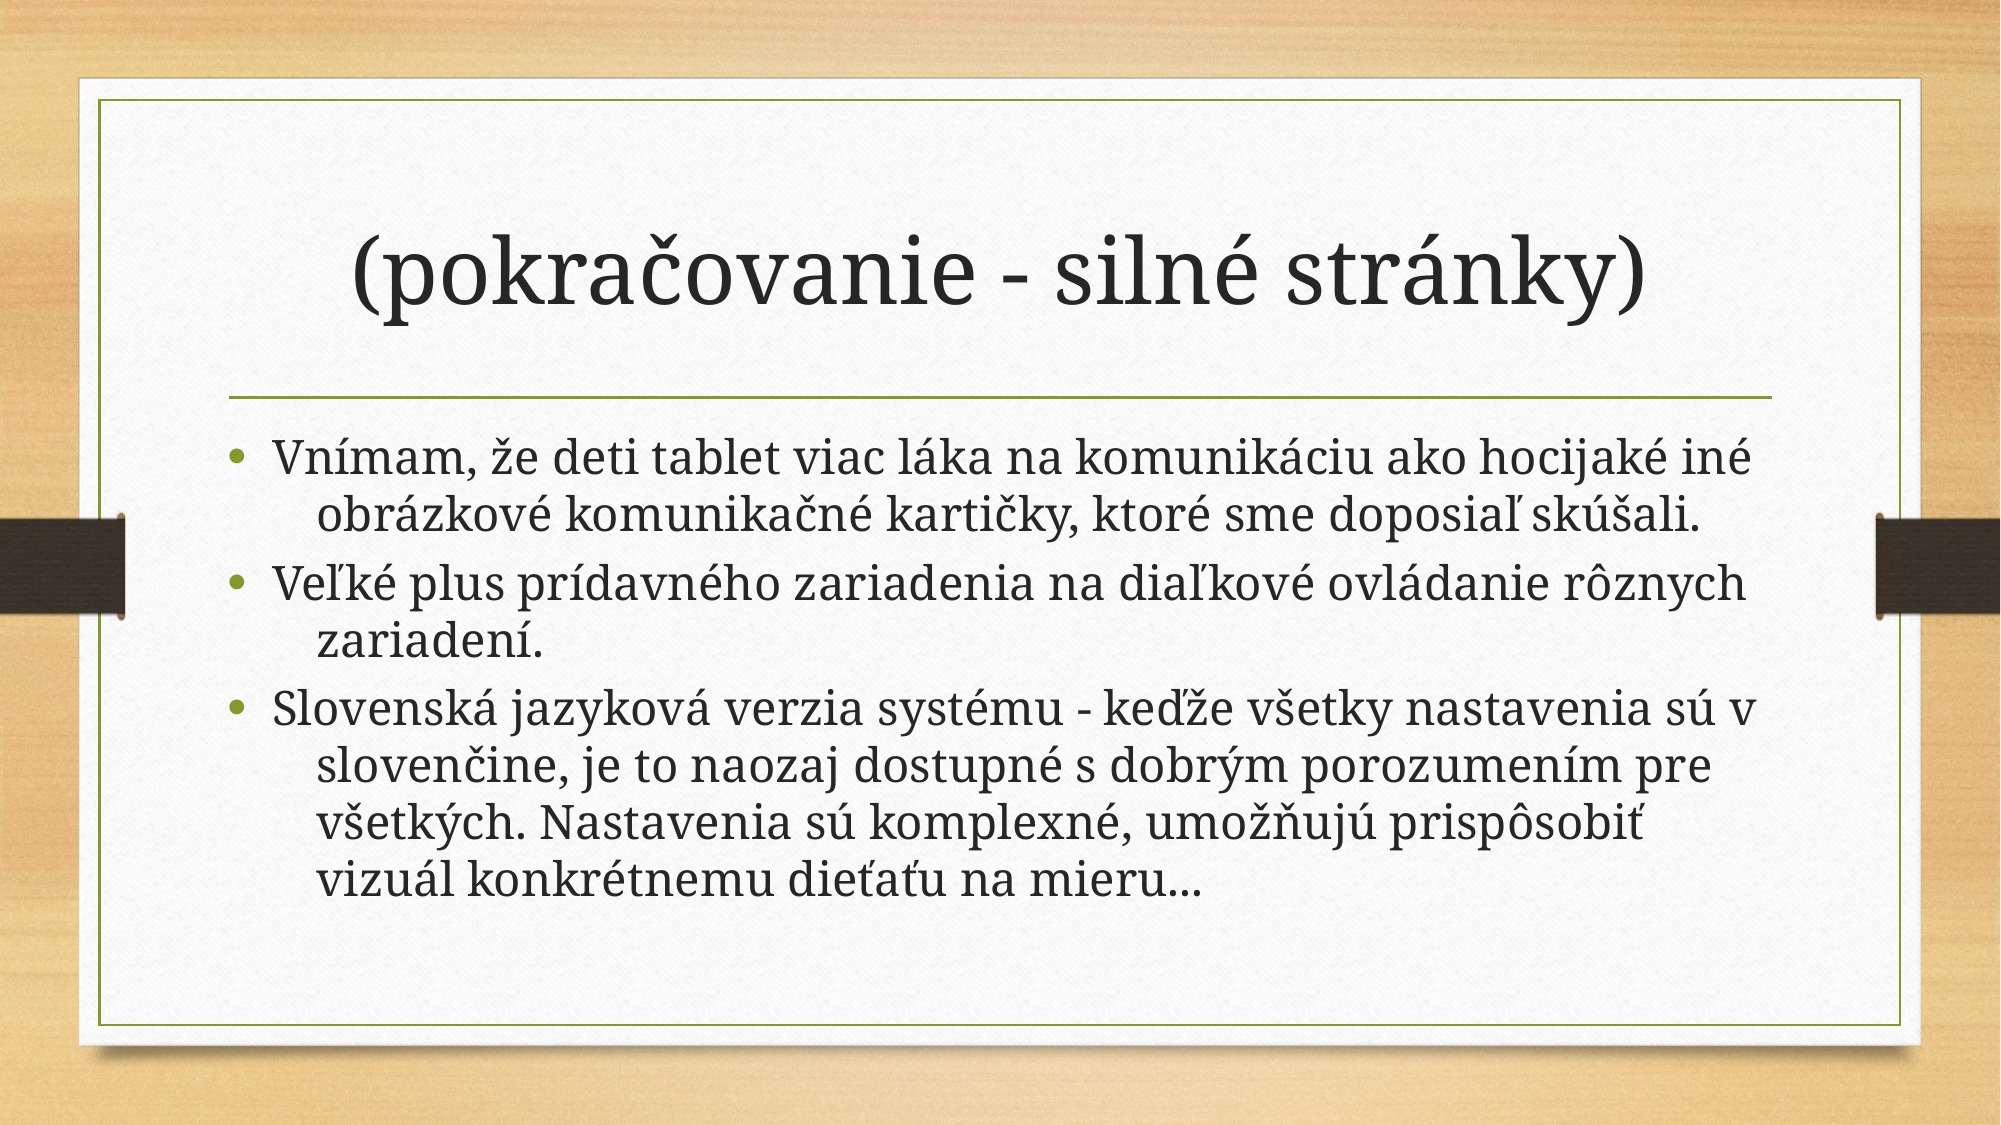

# (pokračovanie - silné stránky)
Vnímam, že deti tablet viac láka na komunikáciu ako hocijaké iné obrázkové komunikačné kartičky, ktoré sme doposiaľ skúšali.
Veľké plus prídavného zariadenia na diaľkové ovládanie rôznych zariadení.
Slovenská jazyková verzia systému - keďže všetky nastavenia sú v slovenčine, je to naozaj dostupné s dobrým porozumením pre všetkých. Nastavenia sú komplexné, umožňujú prispôsobiť vizuál konkrétnemu dieťaťu na mieru...